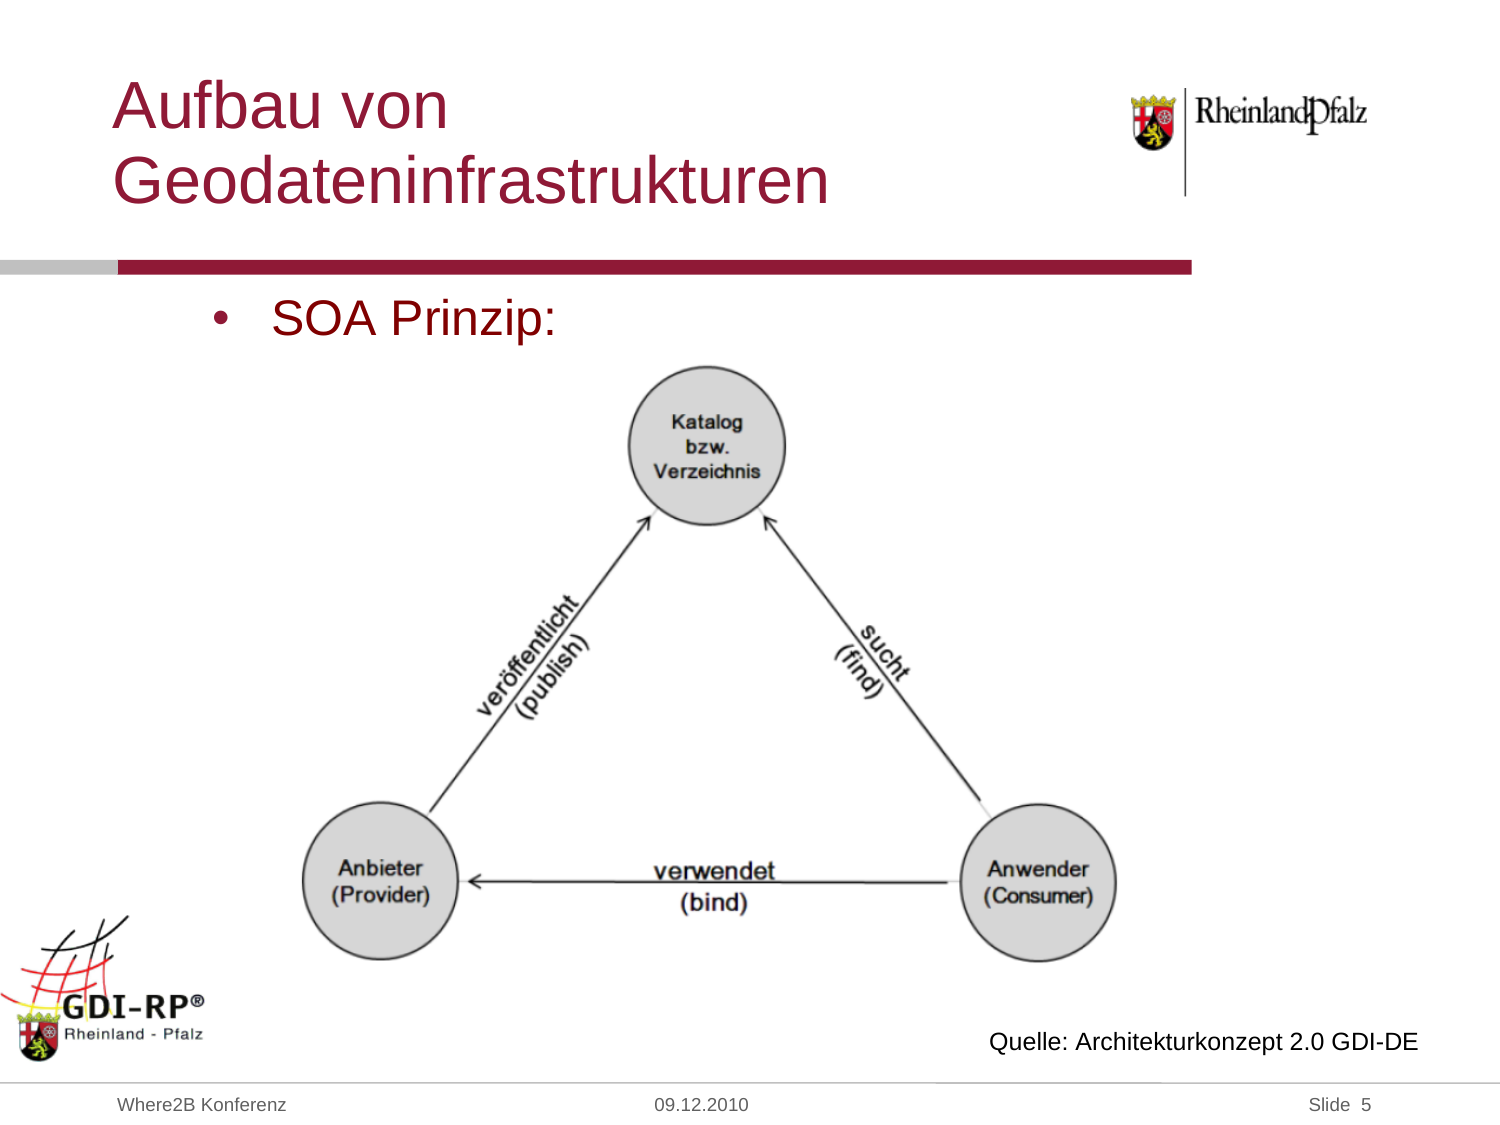

# Aufbau von Geodateninfrastrukturen
SOA Prinzip:
Quelle: Architekturkonzept 2.0 GDI-DE